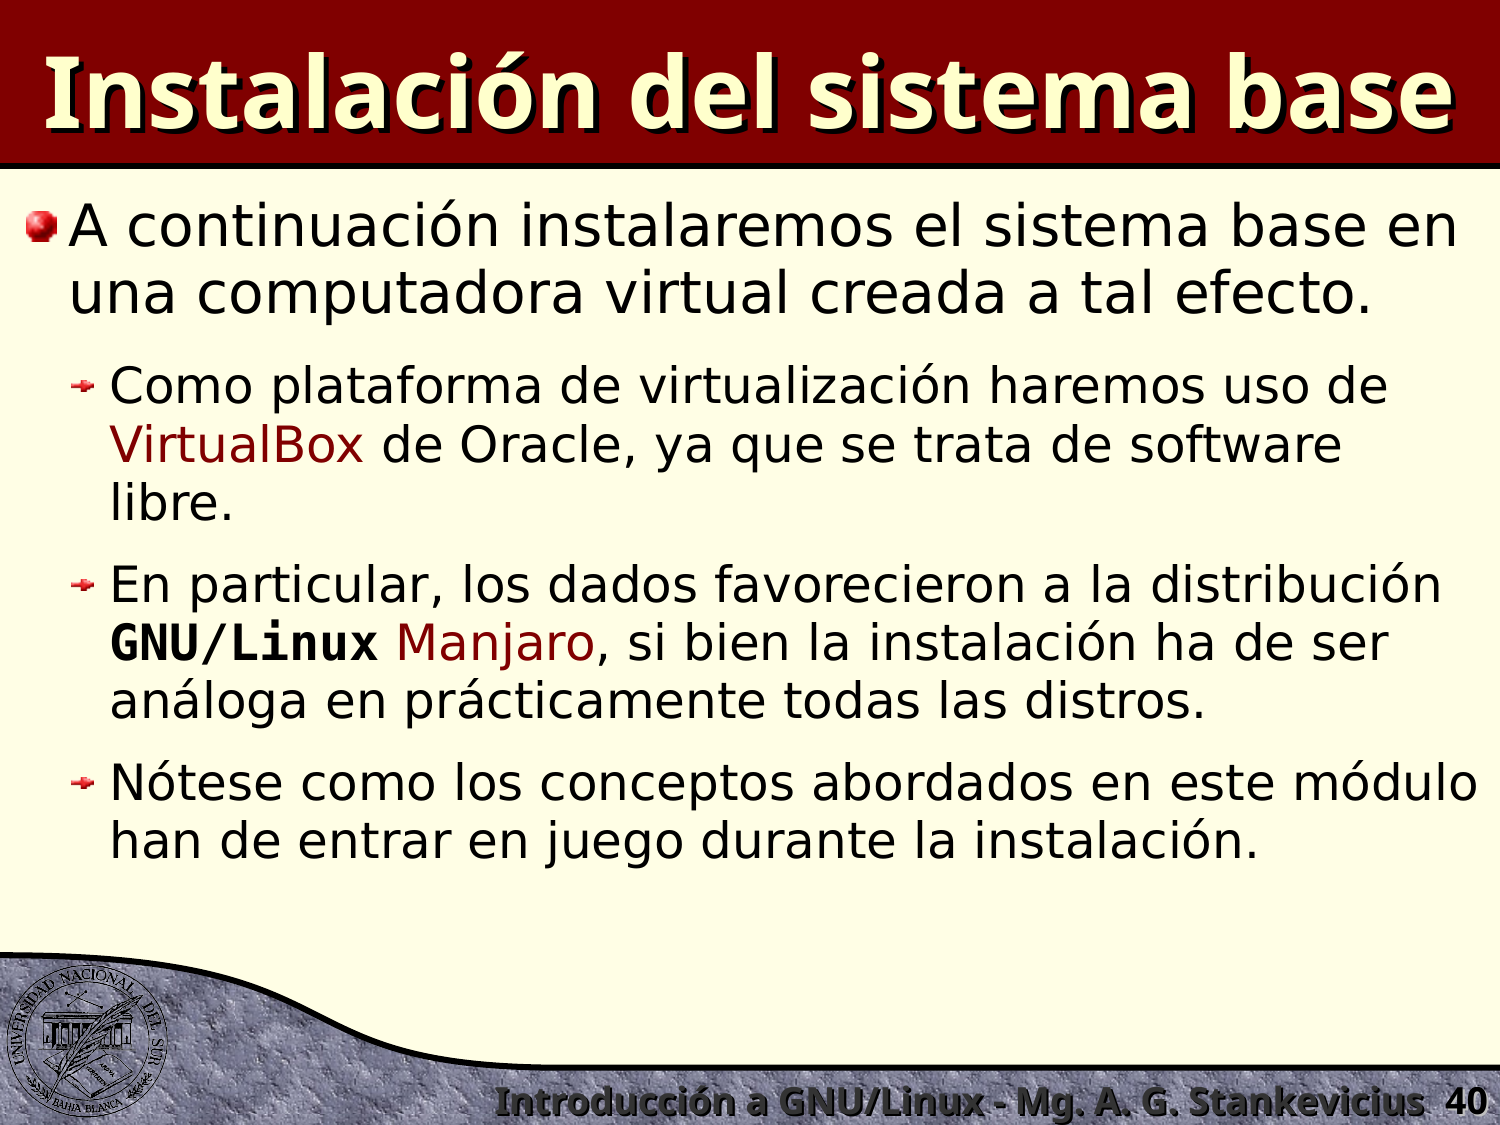

# Instalación del sistema base
A continuación instalaremos el sistema base en una computadora virtual creada a tal efecto.
Como plataforma de virtualización haremos uso de VirtualBox de Oracle, ya que se trata de software libre.
En particular, los dados favorecieron a la distribución GNU/Linux Manjaro, si bien la instalación ha de ser análoga en prácticamente todas las distros.
Nótese como los conceptos abordados en este módulo han de entrar en juego durante la instalación.
40